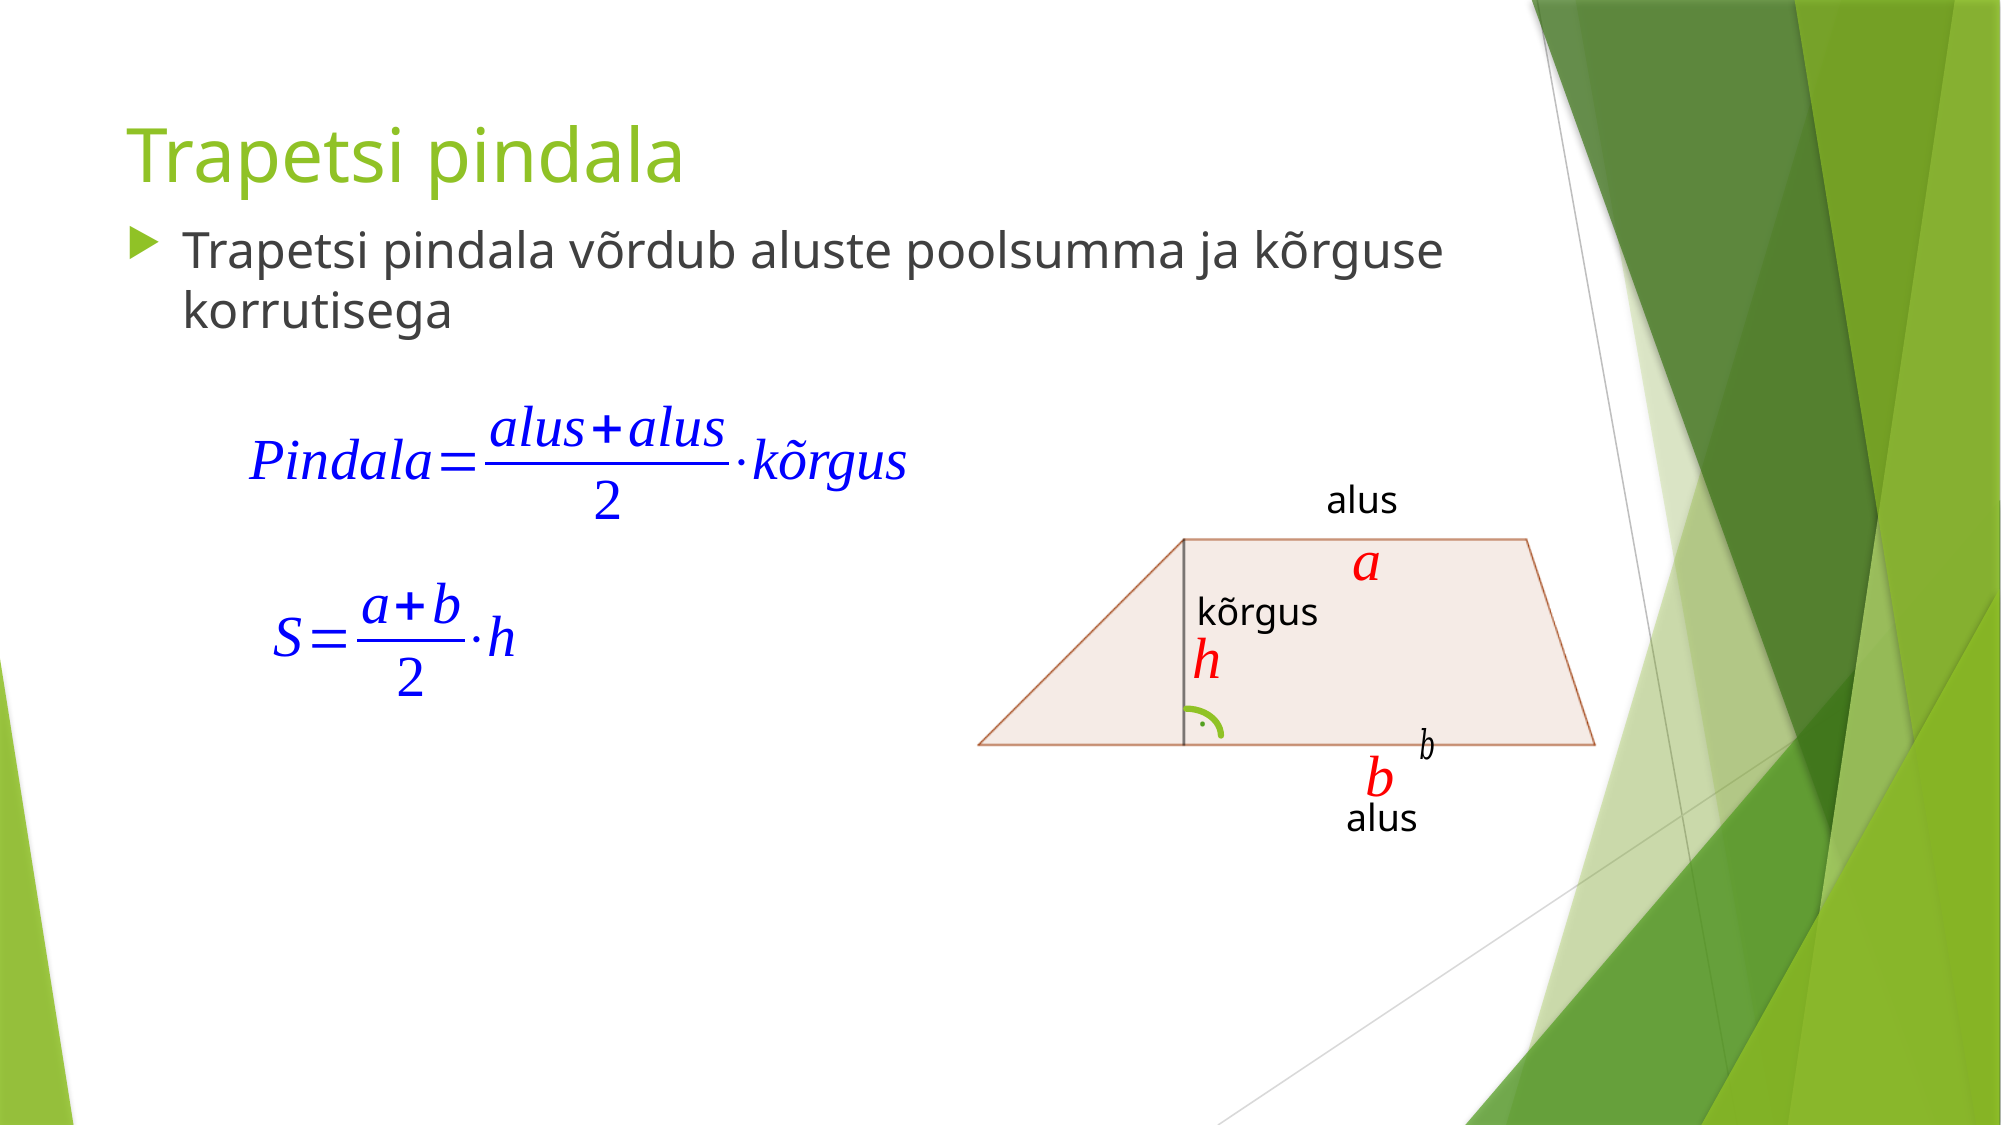

# Trapetsi pindala
Trapetsi pindala võrdub aluste poolsumma ja kõrguse korrutisega
alus
kõrgus
.
alus